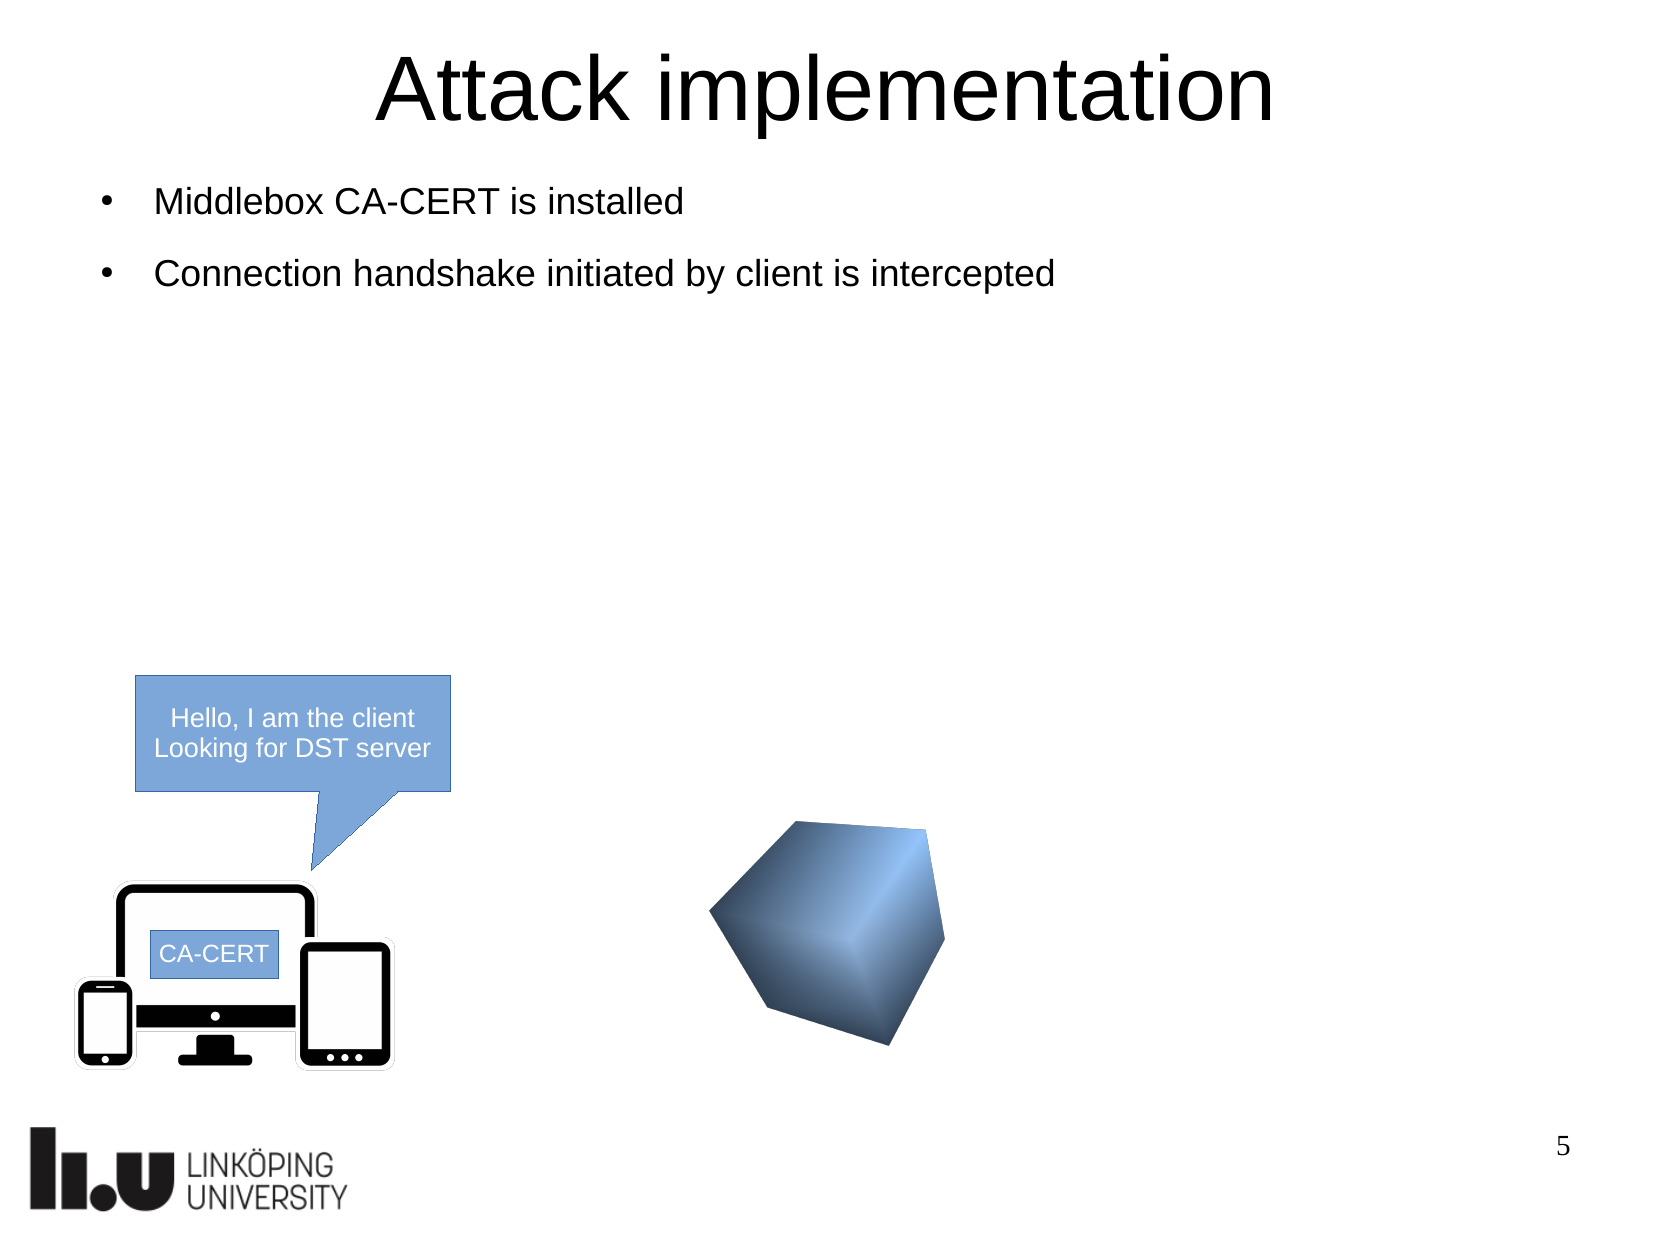

# Attack implementation
Middlebox CA-CERT is installed
Connection handshake initiated by client is intercepted
Hello, I am the client
Looking for DST server
CA-CERT
5